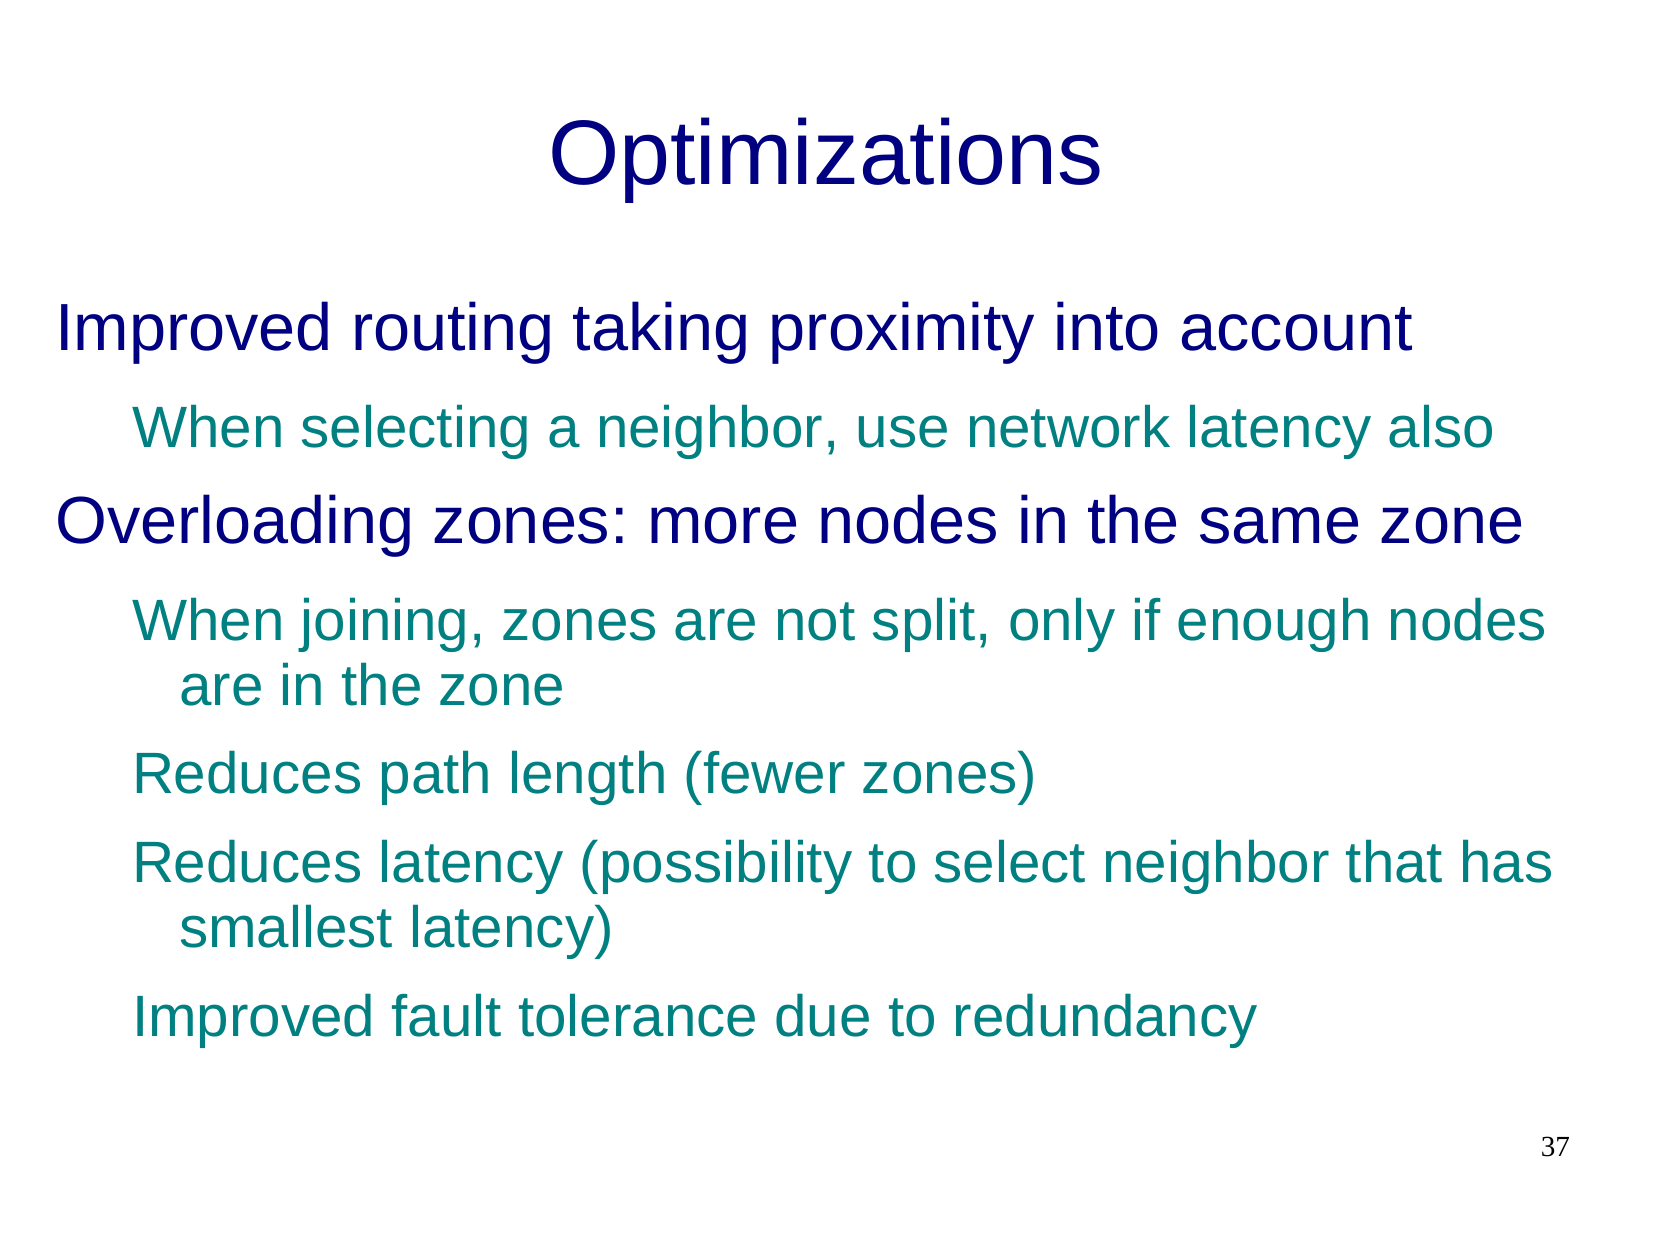

# Optimizations
Improved routing taking proximity into account
When selecting a neighbor, use network latency also
Overloading zones: more nodes in the same zone
When joining, zones are not split, only if enough nodes are in the zone
Reduces path length (fewer zones)
Reduces latency (possibility to select neighbor that has smallest latency)
Improved fault tolerance due to redundancy
37